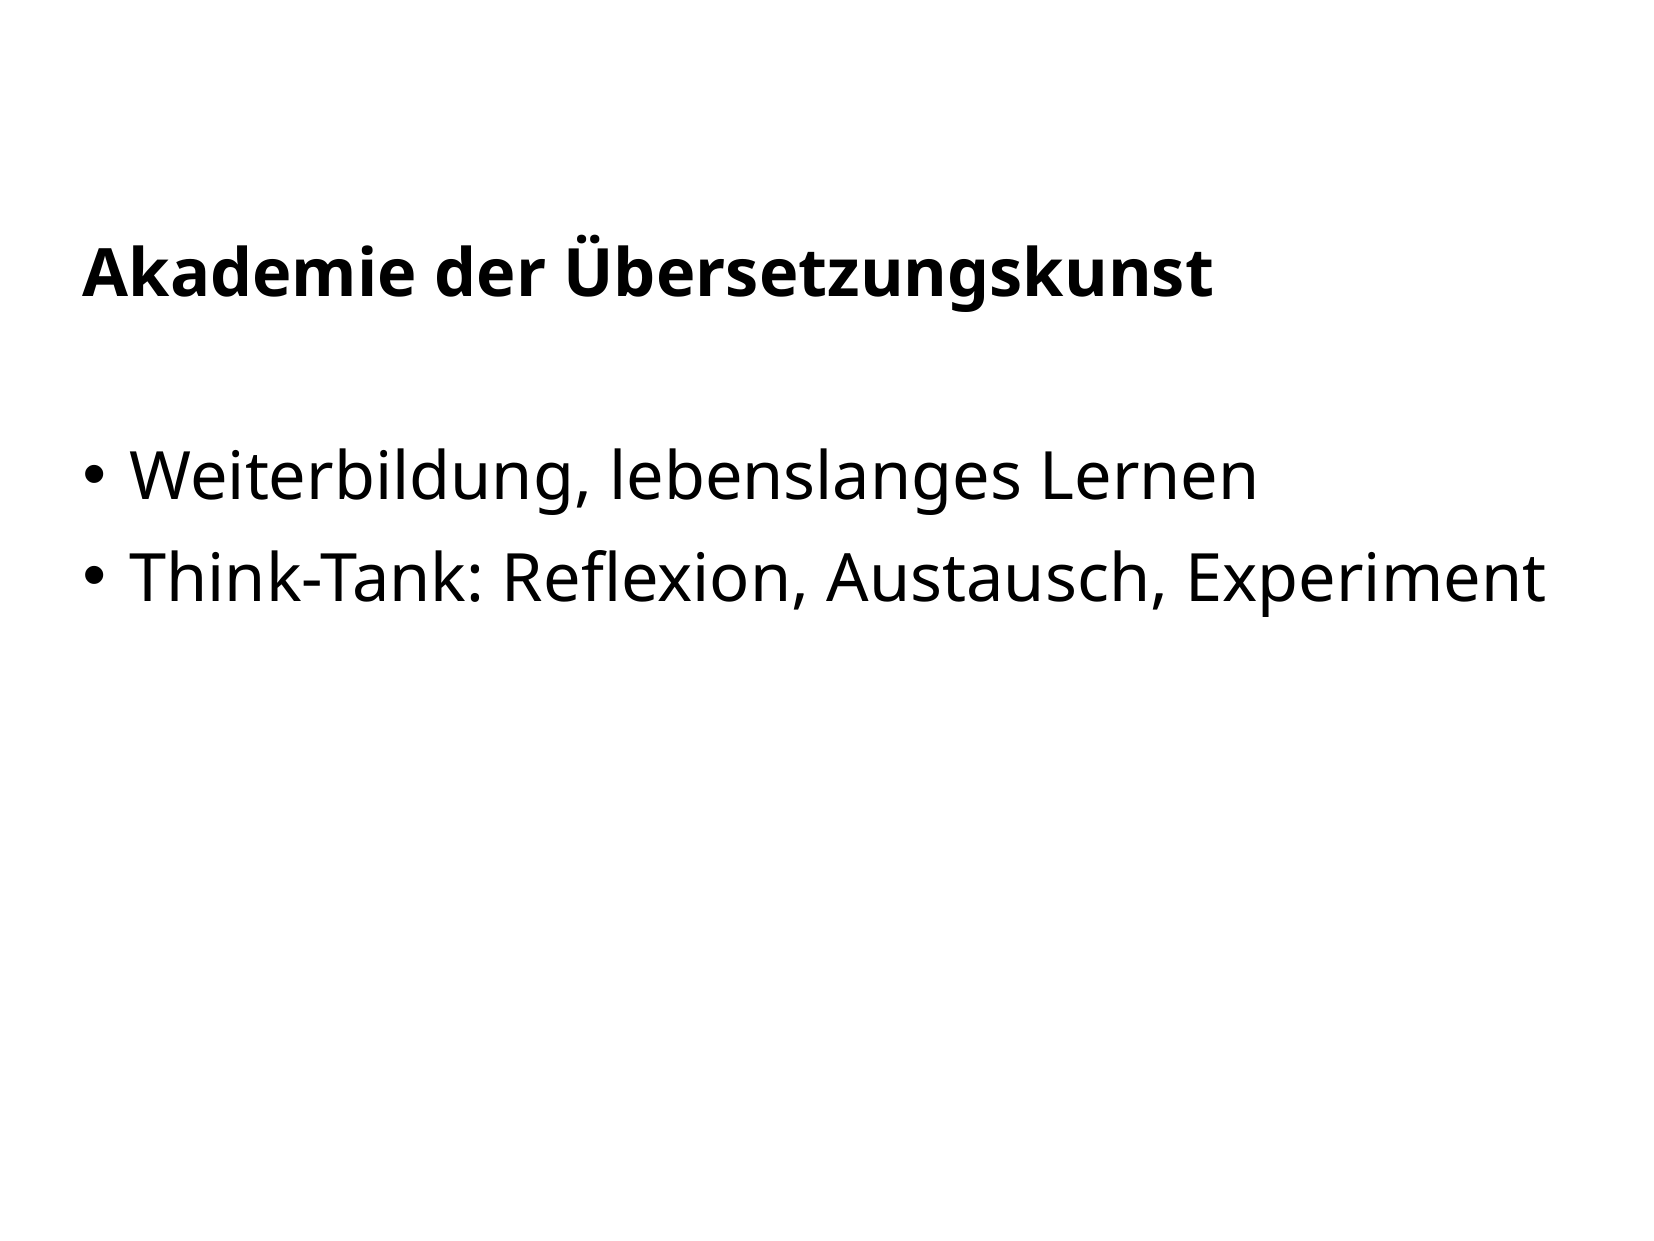

# Akademie der Übersetzungskunst
Weiterbildung, lebenslanges Lernen
Think-Tank: Reflexion, Austausch, Experiment